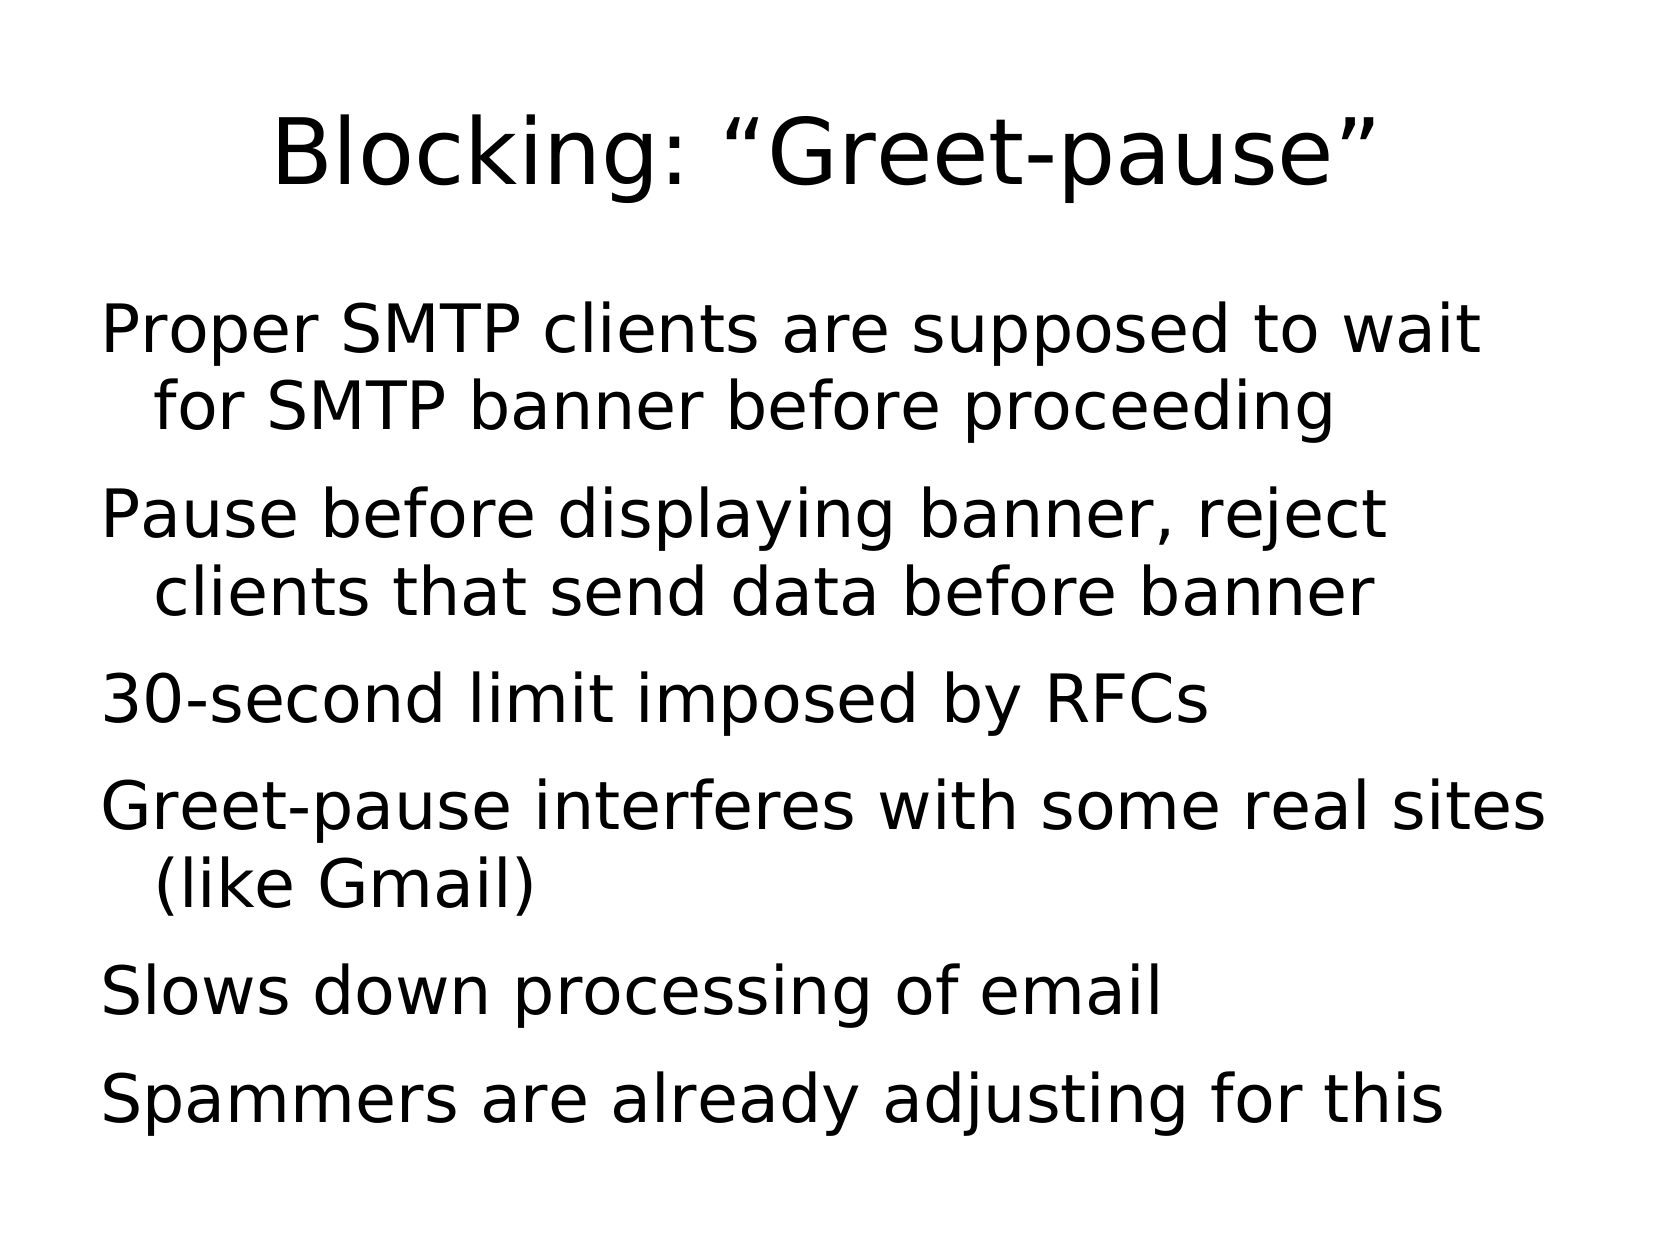

# Blocking: “Greet-pause”
Proper SMTP clients are supposed to wait for SMTP banner before proceeding
Pause before displaying banner, reject clients that send data before banner
30-second limit imposed by RFCs
Greet-pause interferes with some real sites (like Gmail)
Slows down processing of email
Spammers are already adjusting for this